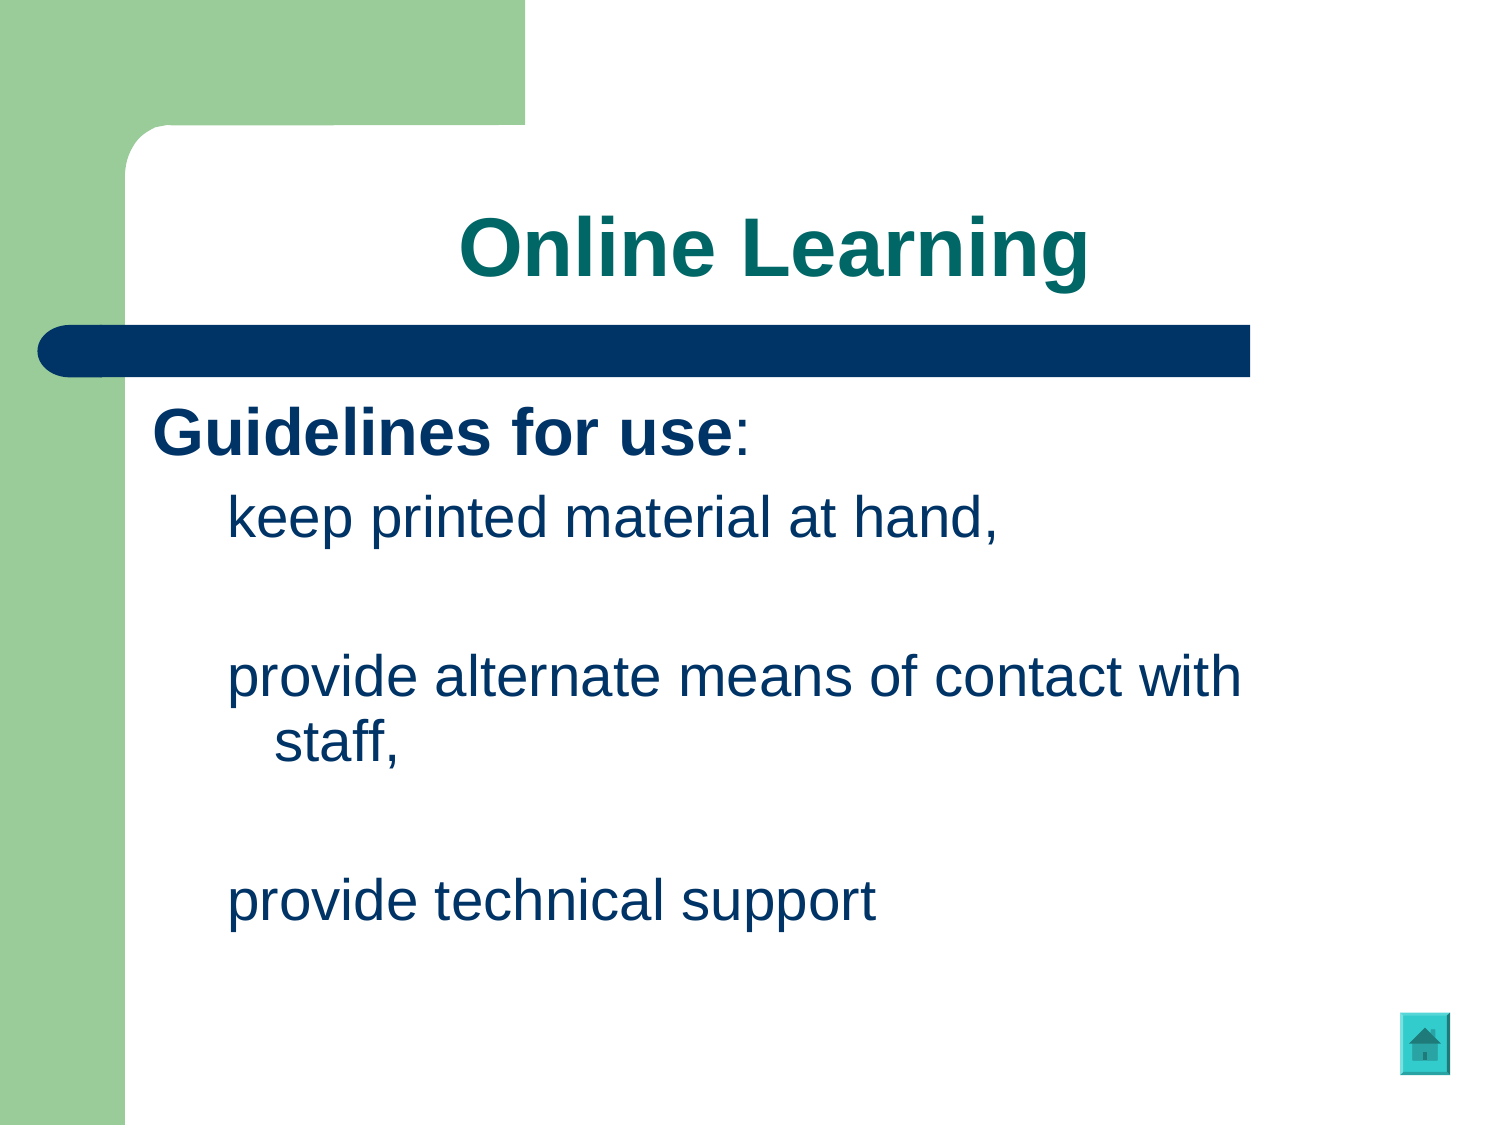

# Online Learning
Guidelines for use:
keep printed material at hand,
provide alternate means of contact with staff,
provide technical support